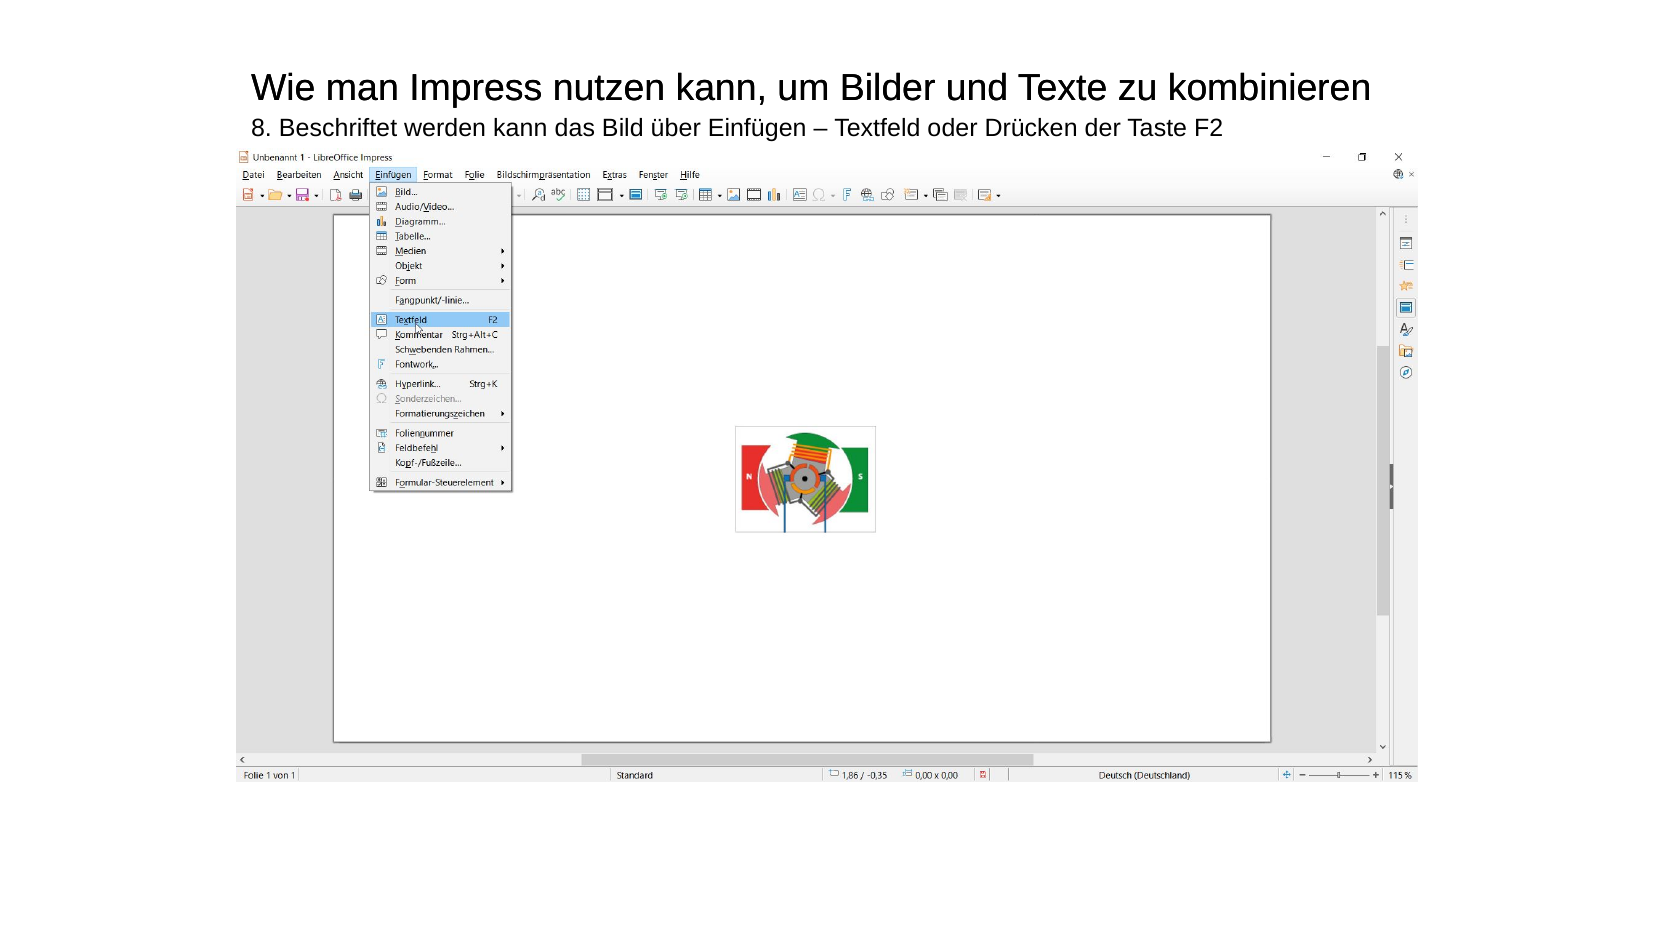

Wie man Impress nutzen kann, um Bilder und Texte zu kombinieren
Wie man Impress nutzen kann, um Bilder und Texte zu kombinieren
8. Beschriftet werden kann das Bild über Einfügen – Textfeld oder Drücken der Taste F2